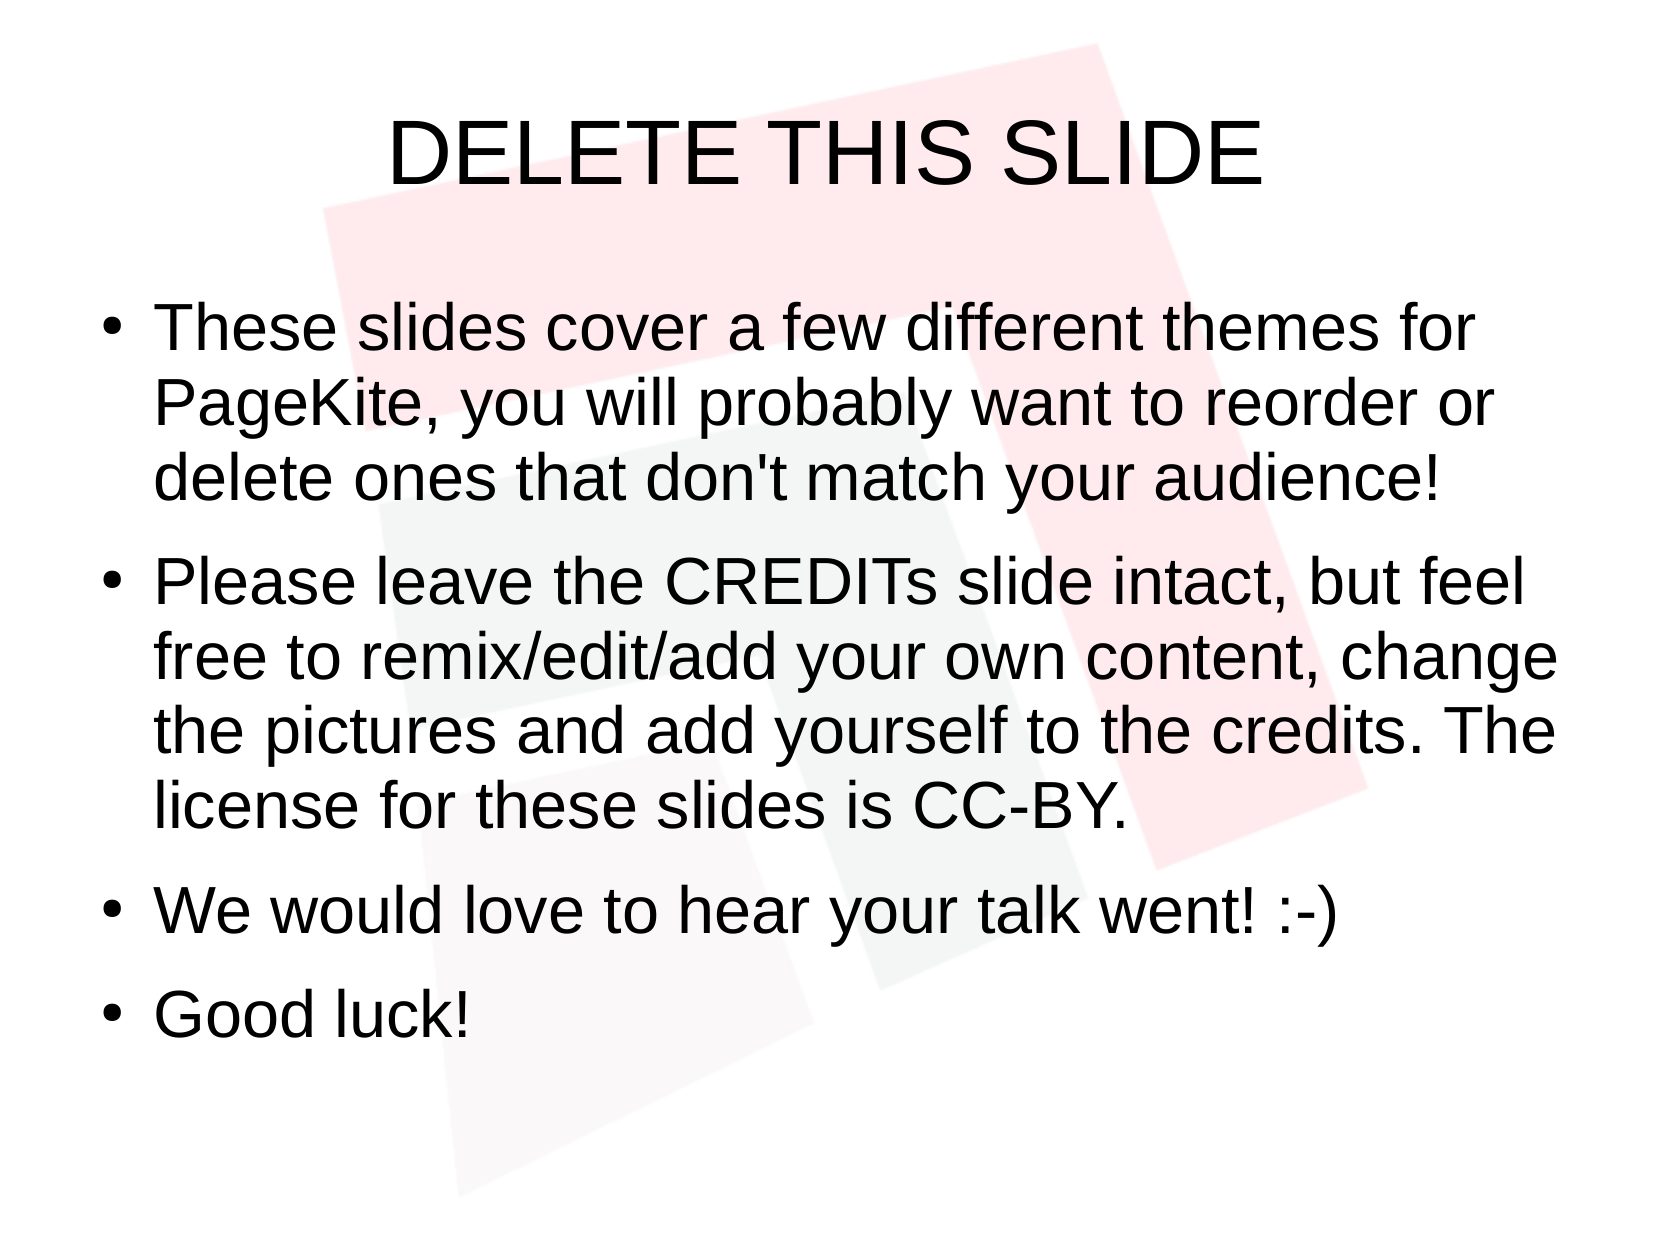

# DELETE THIS SLIDE
These slides cover a few different themes for PageKite, you will probably want to reorder or delete ones that don't match your audience!
Please leave the CREDITs slide intact, but feel free to remix/edit/add your own content, change the pictures and add yourself to the credits. The license for these slides is CC-BY.
We would love to hear your talk went! :-)
Good luck!